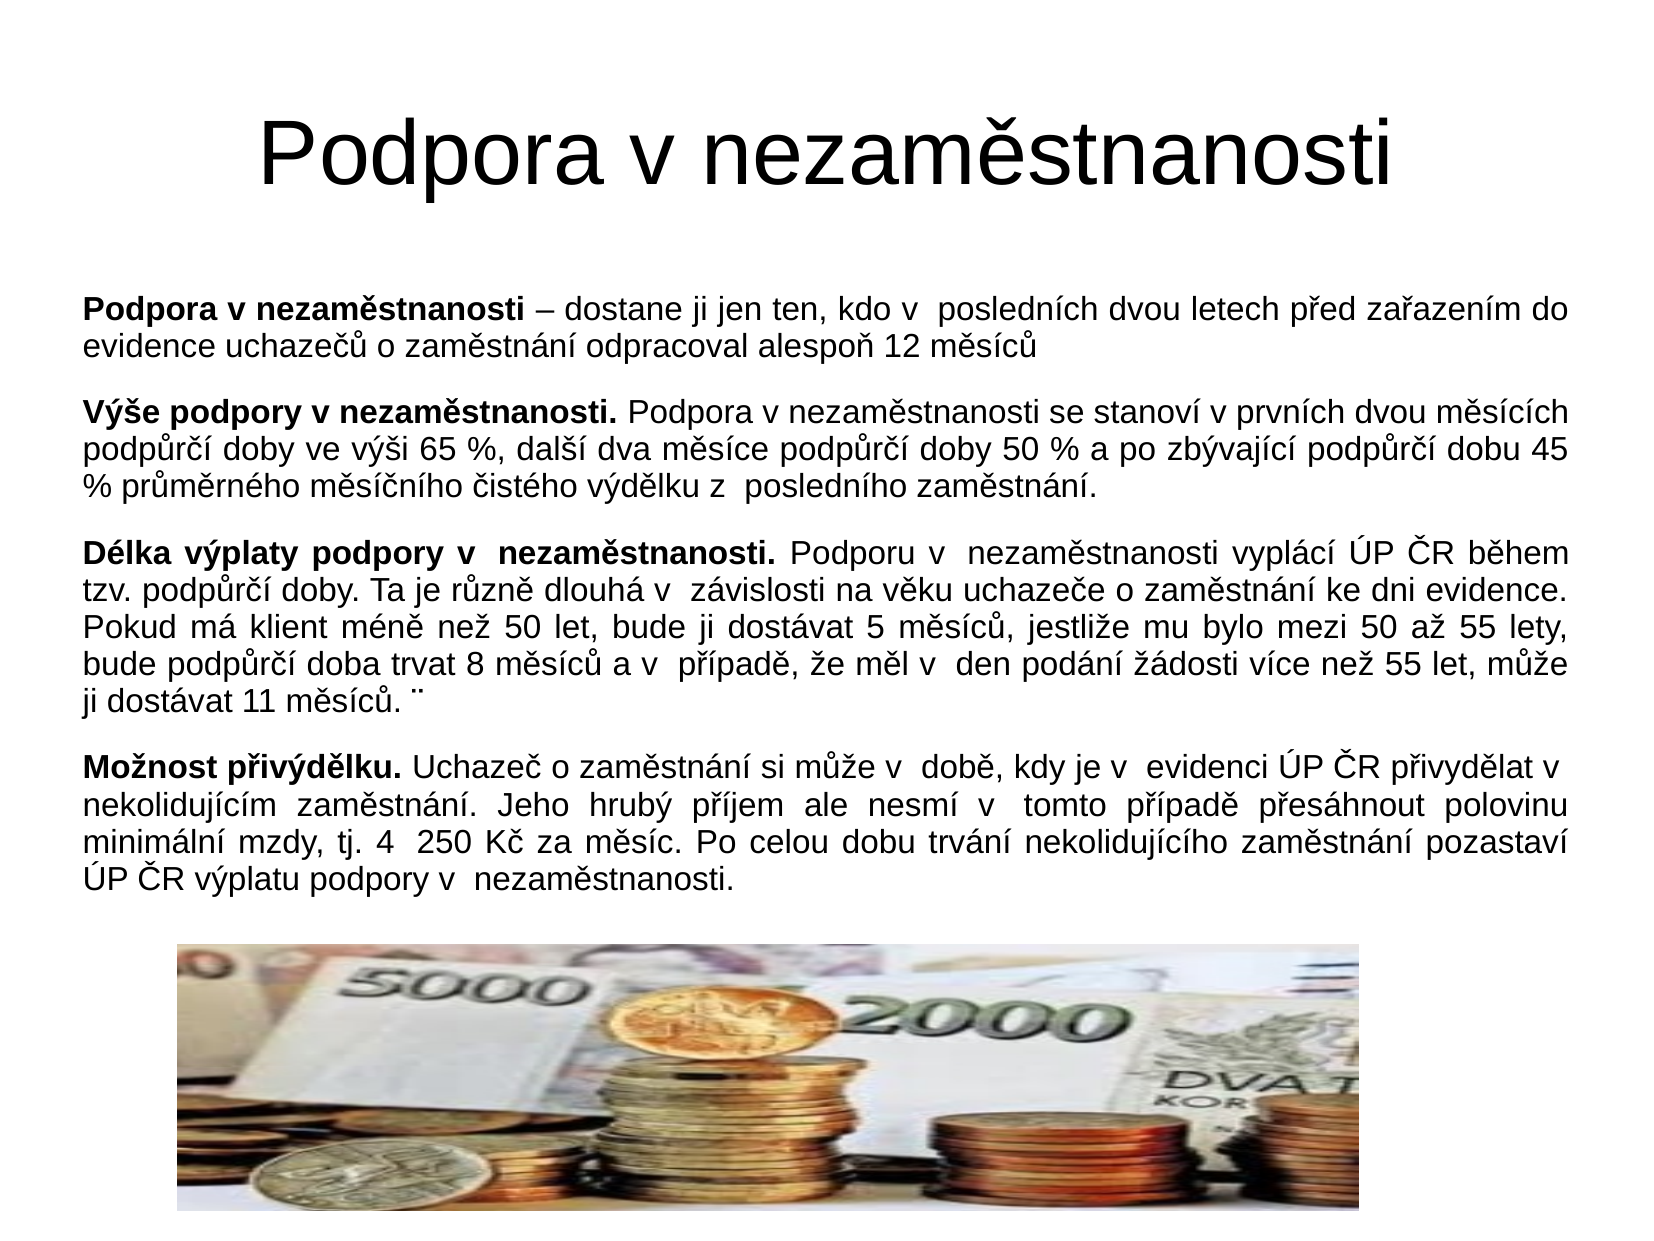

# Podpora v nezaměstnanosti
Podpora v nezaměstnanosti – dostane ji jen ten, kdo v  posledních dvou letech před zařazením do evidence uchazečů o zaměstnání odpracoval alespoň 12 měsíců
Výše podpory v nezaměstnanosti. Podpora v nezaměstnanosti se stanoví v prvních dvou měsících podpůrčí doby ve výši 65 %, další dva měsíce podpůrčí doby 50 % a po zbývající podpůrčí dobu 45 % průměrného měsíčního čistého výdělku z  posledního zaměstnání.
Délka výplaty podpory v  nezaměstnanosti. Podporu v  nezaměstnanosti vyplácí ÚP ČR během tzv. podpůrčí doby. Ta je různě dlouhá v  závislosti na věku uchazeče o zaměstnání ke dni evidence. Pokud má klient méně než 50 let, bude ji dostávat 5 měsíců, jestliže mu bylo mezi 50 až 55 lety, bude podpůrčí doba trvat 8 měsíců a v  případě, že měl v  den podání žádosti více než 55 let, může ji dostávat 11 měsíců. ¨
Možnost přivýdělku. Uchazeč o zaměstnání si může v  době, kdy je v  evidenci ÚP ČR přivydělat v  nekolidujícím zaměstnání. Jeho hrubý příjem ale nesmí v  tomto případě přesáhnout polovinu minimální mzdy, tj. 4  250 Kč za měsíc. Po celou dobu trvání nekolidujícího zaměstnání pozastaví ÚP ČR výplatu podpory v  nezaměstnanosti.